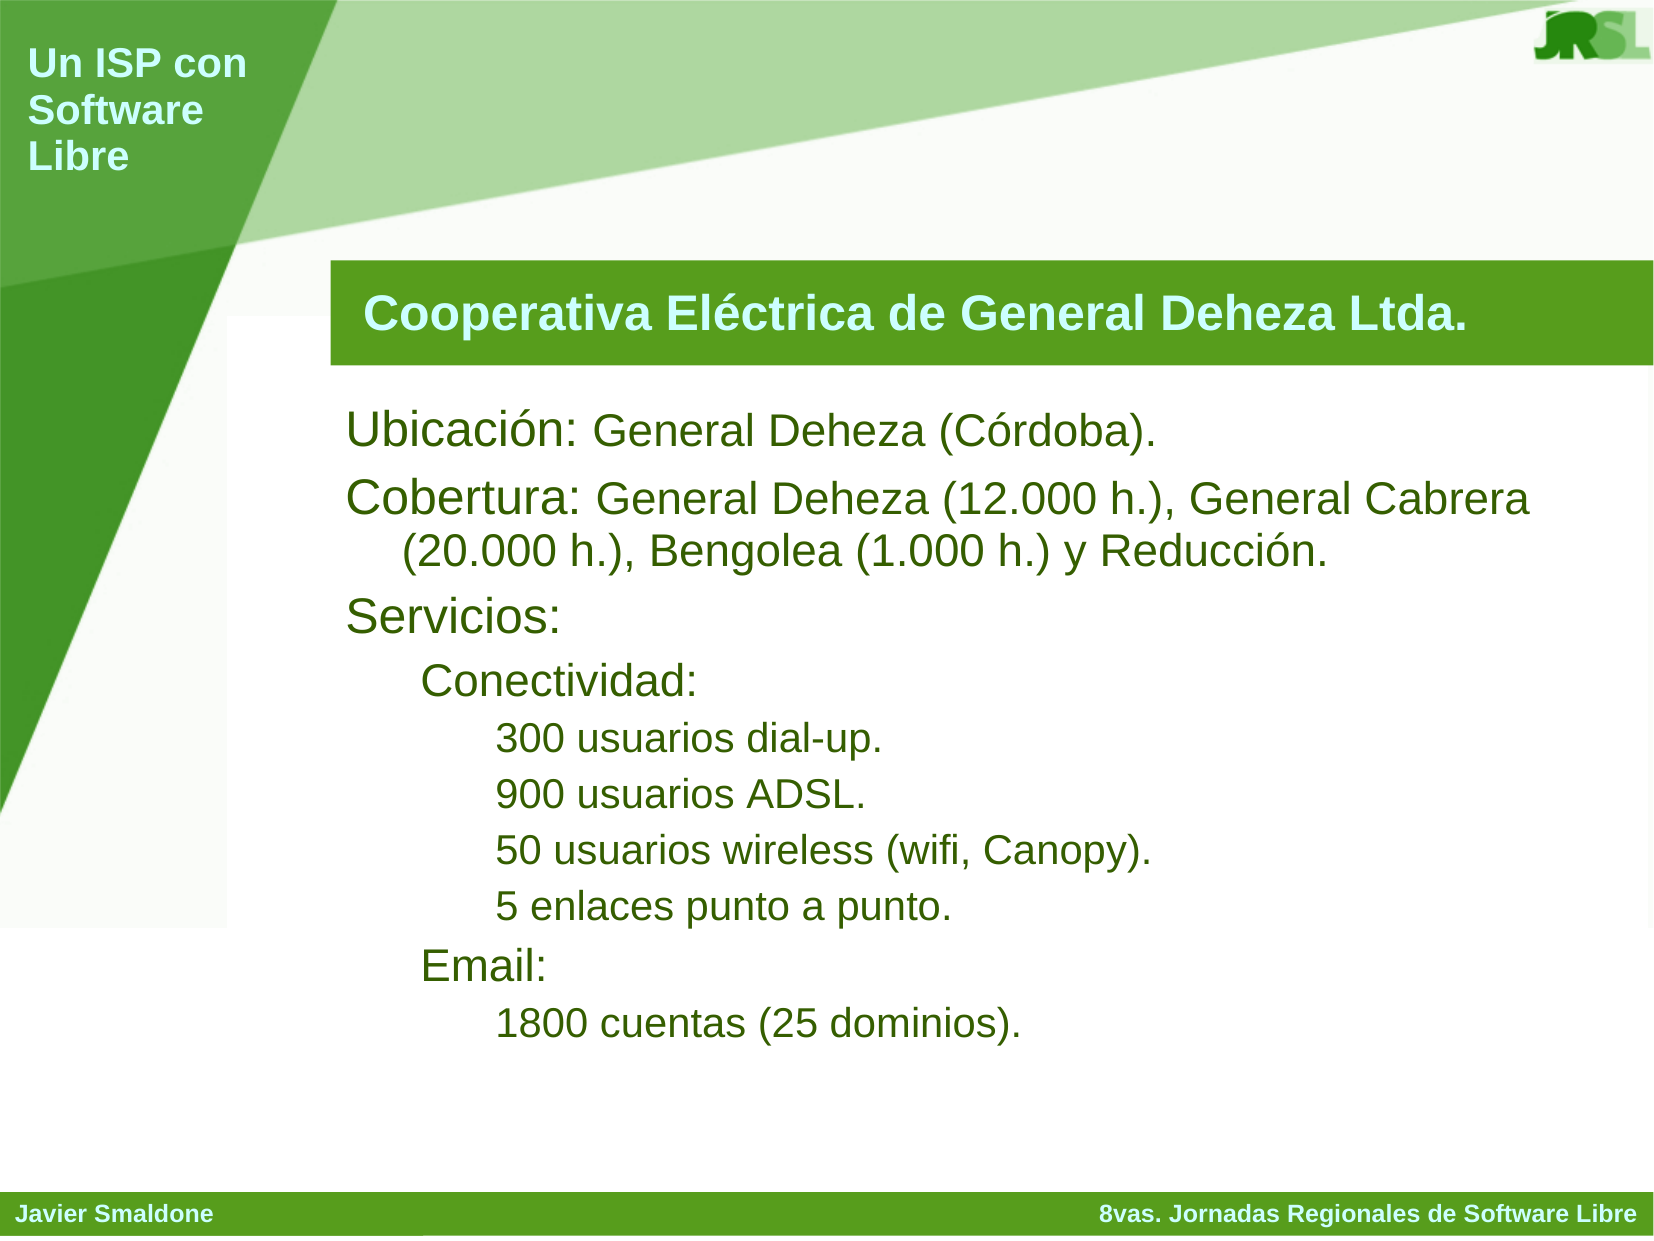

# Cooperativa Eléctrica de General Deheza Ltda.
Ubicación: General Deheza (Córdoba).
Cobertura: General Deheza (12.000 h.), General Cabrera (20.000 h.), Bengolea (1.000 h.) y Reducción.
Servicios:
Conectividad:
300 usuarios dial-up.
900 usuarios ADSL.
50 usuarios wireless (wifi, Canopy).
5 enlaces punto a punto.
Email:
1800 cuentas (25 dominios).